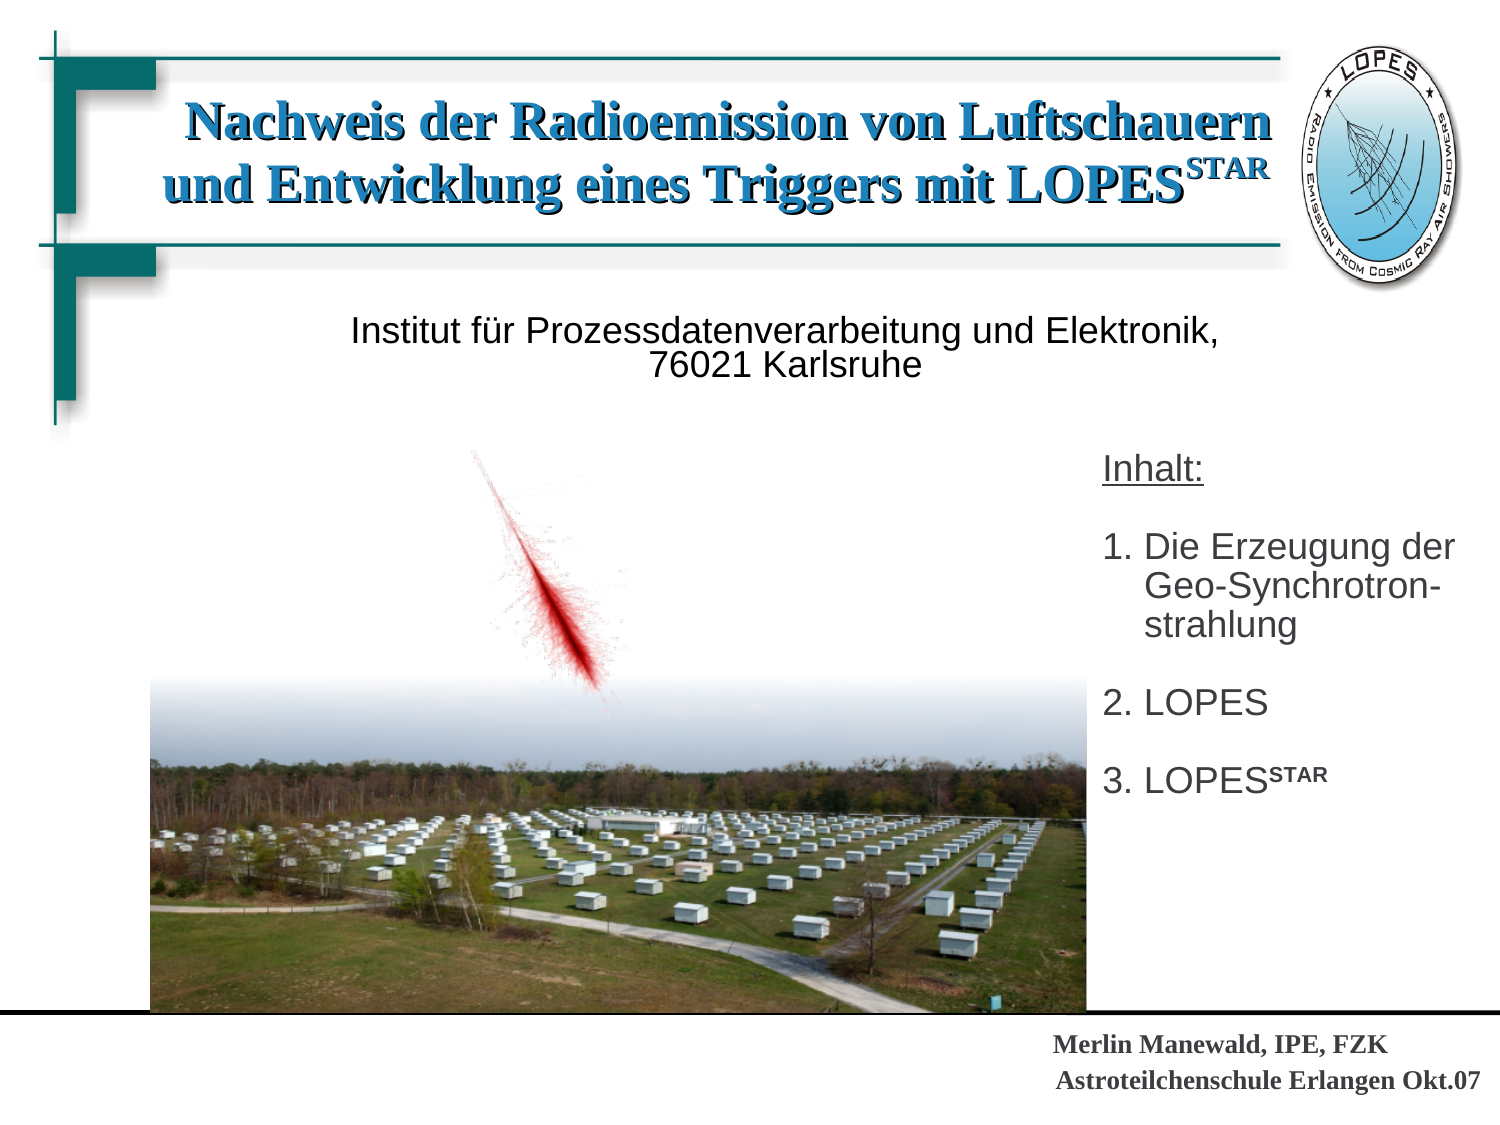

# Nachweis der Radioemission von Luftschauern und Entwicklung eines Triggers mit LOPESSTAR
Institut für Prozessdatenverarbeitung und Elektronik,
76021 Karlsruhe
Inhalt:
1. Die Erzeugung der
 Geo-Synchrotron-
 strahlung
2. LOPES
3. LOPESSTAR